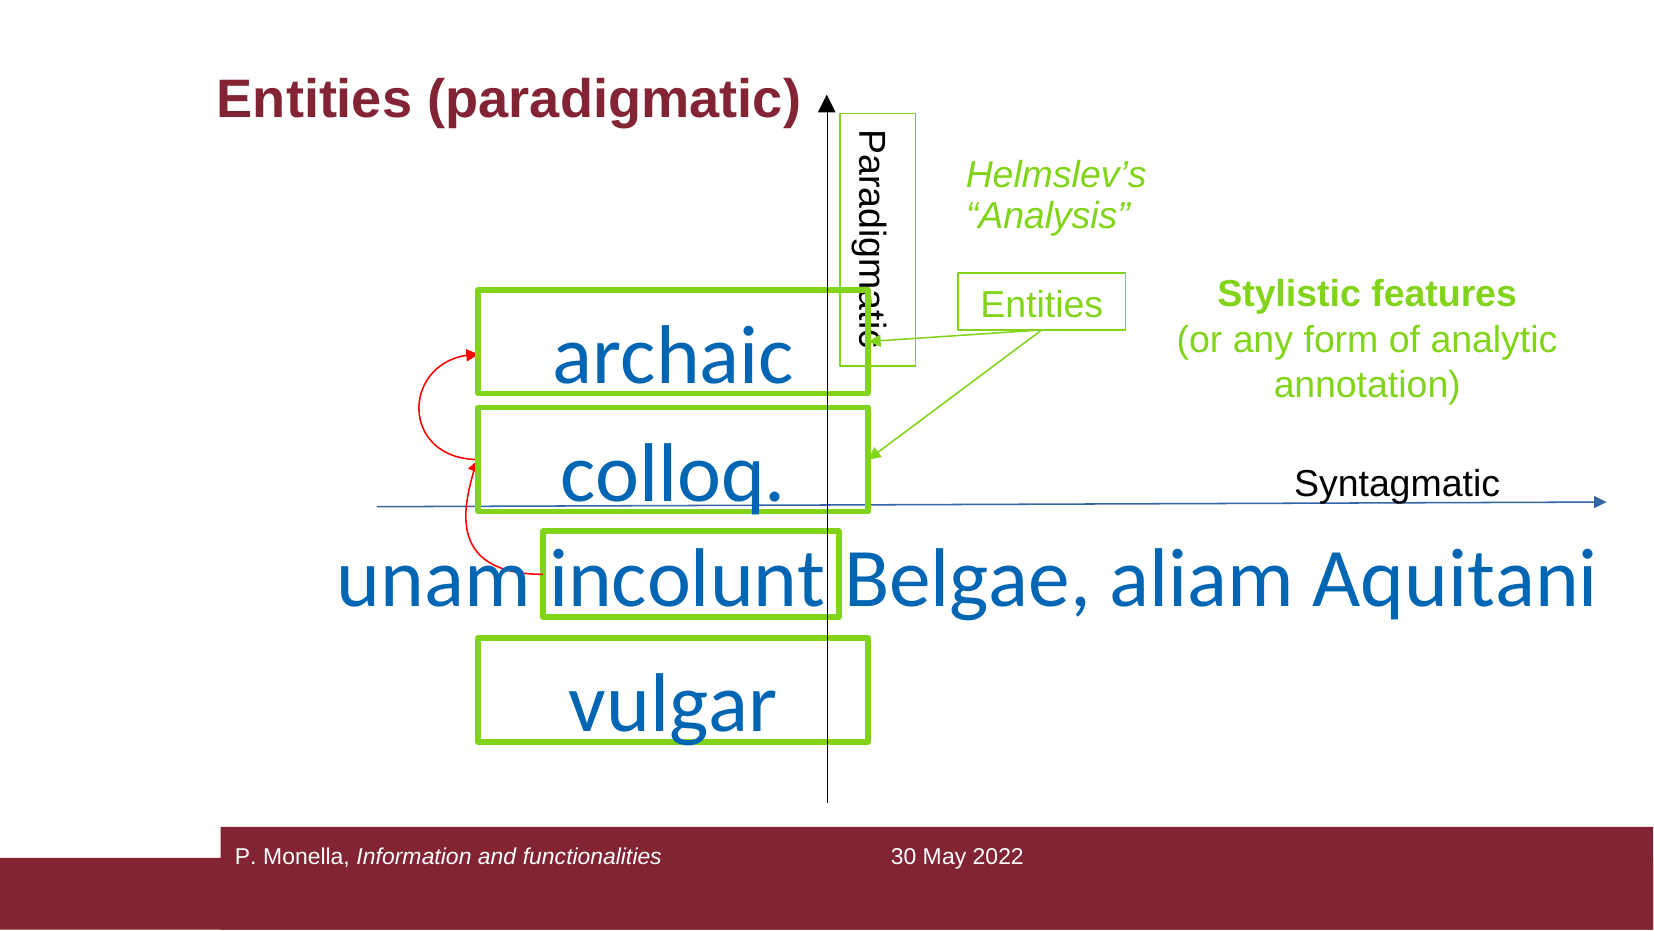

# Entities (paradigmatic)
Helmslev’s “Analysis”
Stylistic features
(or any form of analytic annotation)
Entities
archaic
 Paradigmatic
colloq.
											Syntagmatic
unam incolunt Belgae, aliam Aquitani
vulgar